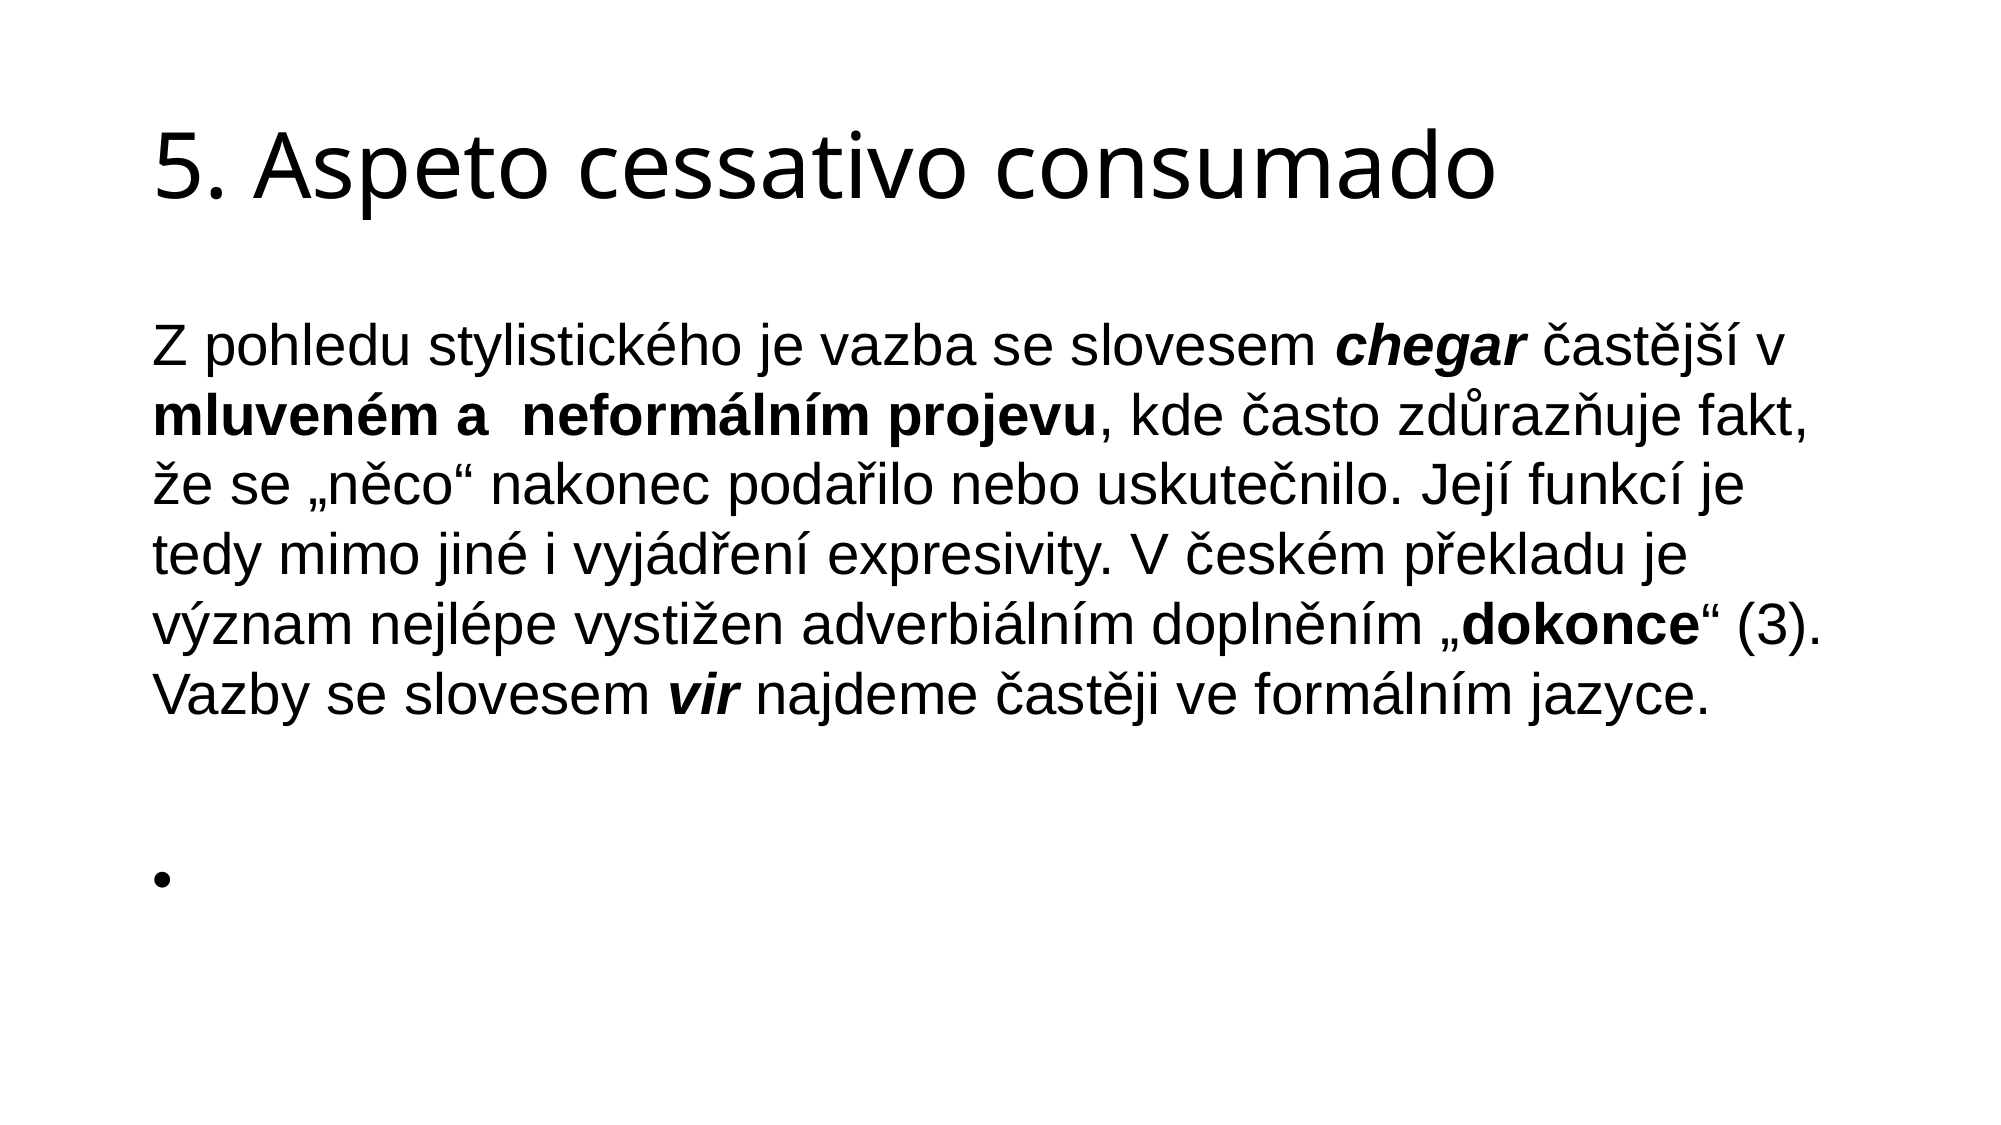

# 5. Aspeto cessativo consumado
Z pohledu stylistického je vazba se slovesem chegar častější v mluveném a neformálním projevu, kde často zdůrazňuje fakt, že se „něco“ nakonec podařilo nebo uskutečnilo. Její funkcí je tedy mimo jiné i vyjádření expresivity. V českém překladu je význam nejlépe vystižen adverbiálním doplněním „dokonce“ (3). Vazby se slovesem vir najdeme častěji ve formálním jazyce.